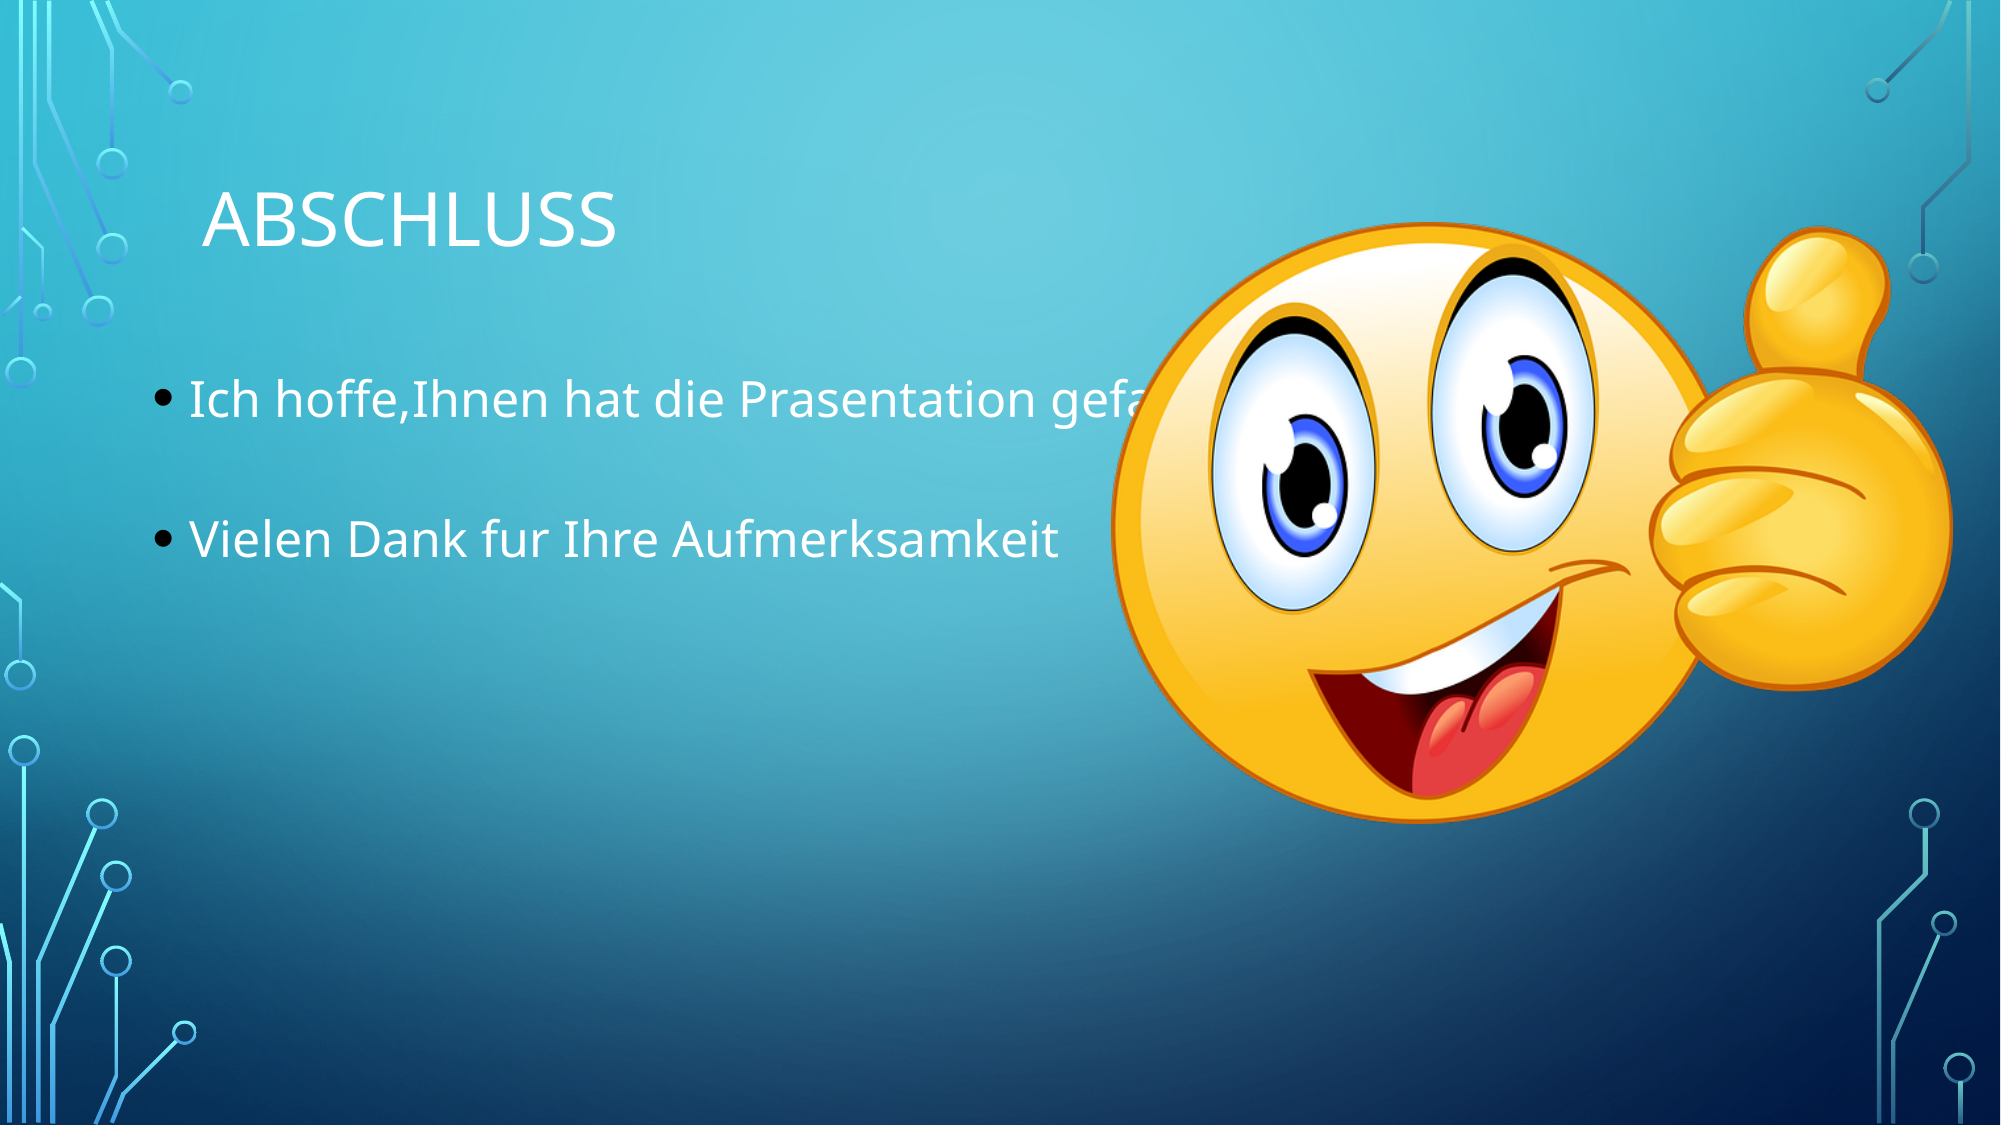

# Abschluss
Ich hoffe,Ihnen hat die Prasentation gefallen
Vielen Dank fur Ihre Aufmerksamkeit